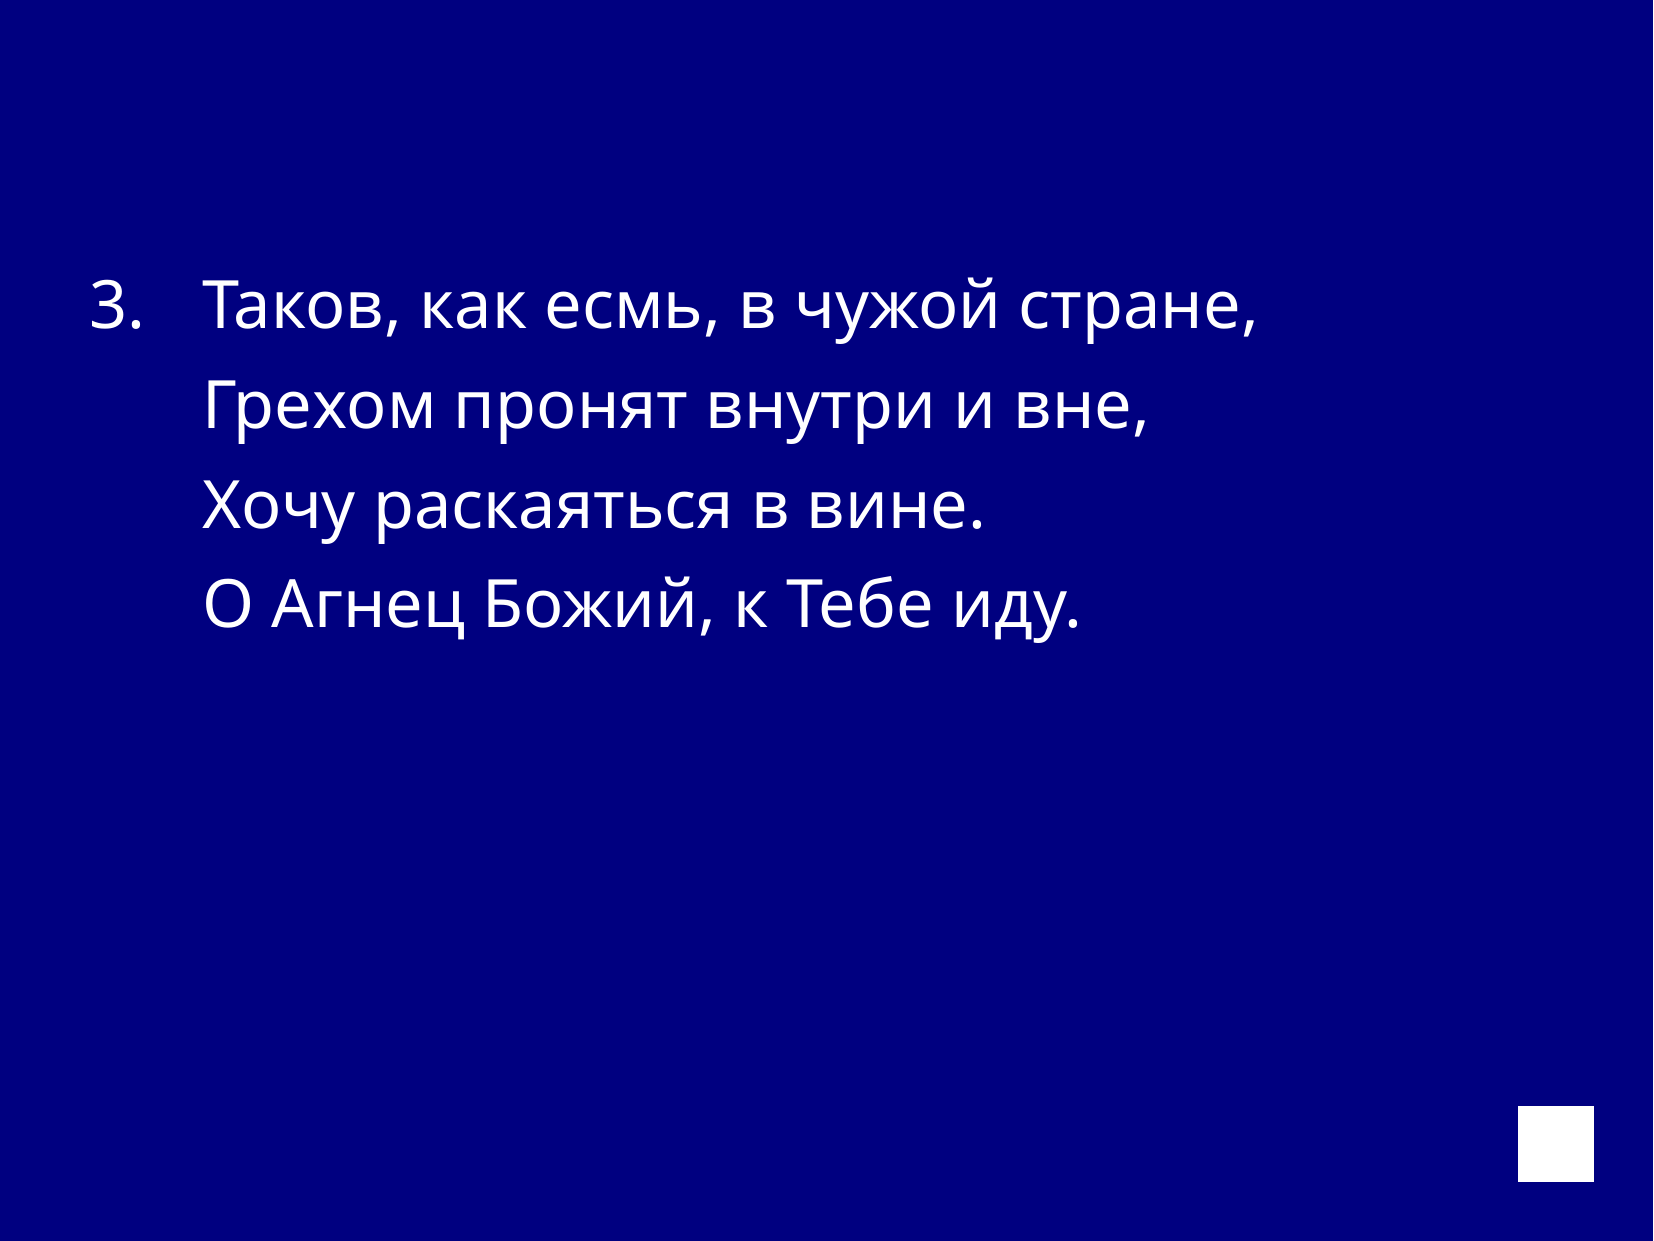

3.	Таков, как есмь, в чужой стране,
	Грехом пронят внутри и вне,
	Хочу раскаяться в вине.
	О Агнец Божий, к Тебе иду.